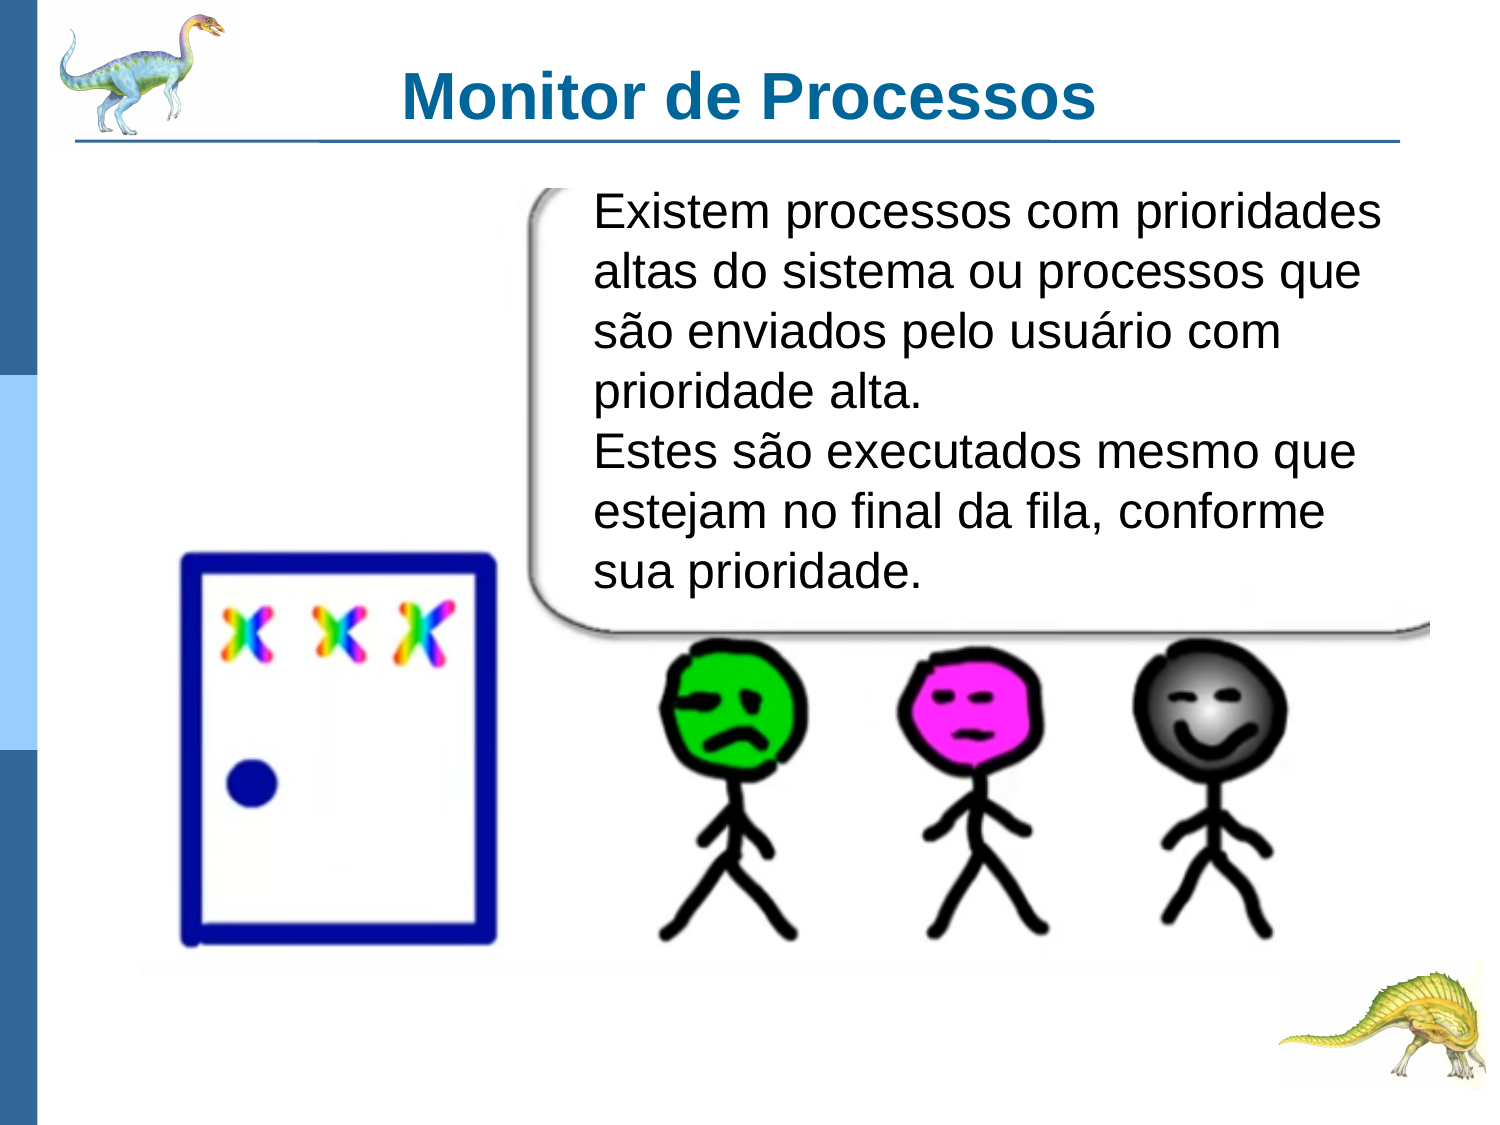

Monitor de Processos
Existem processos com prioridades altas do sistema ou processos que são enviados pelo usuário com prioridade alta.
Estes são executados mesmo que estejam no final da fila, conforme sua prioridade.